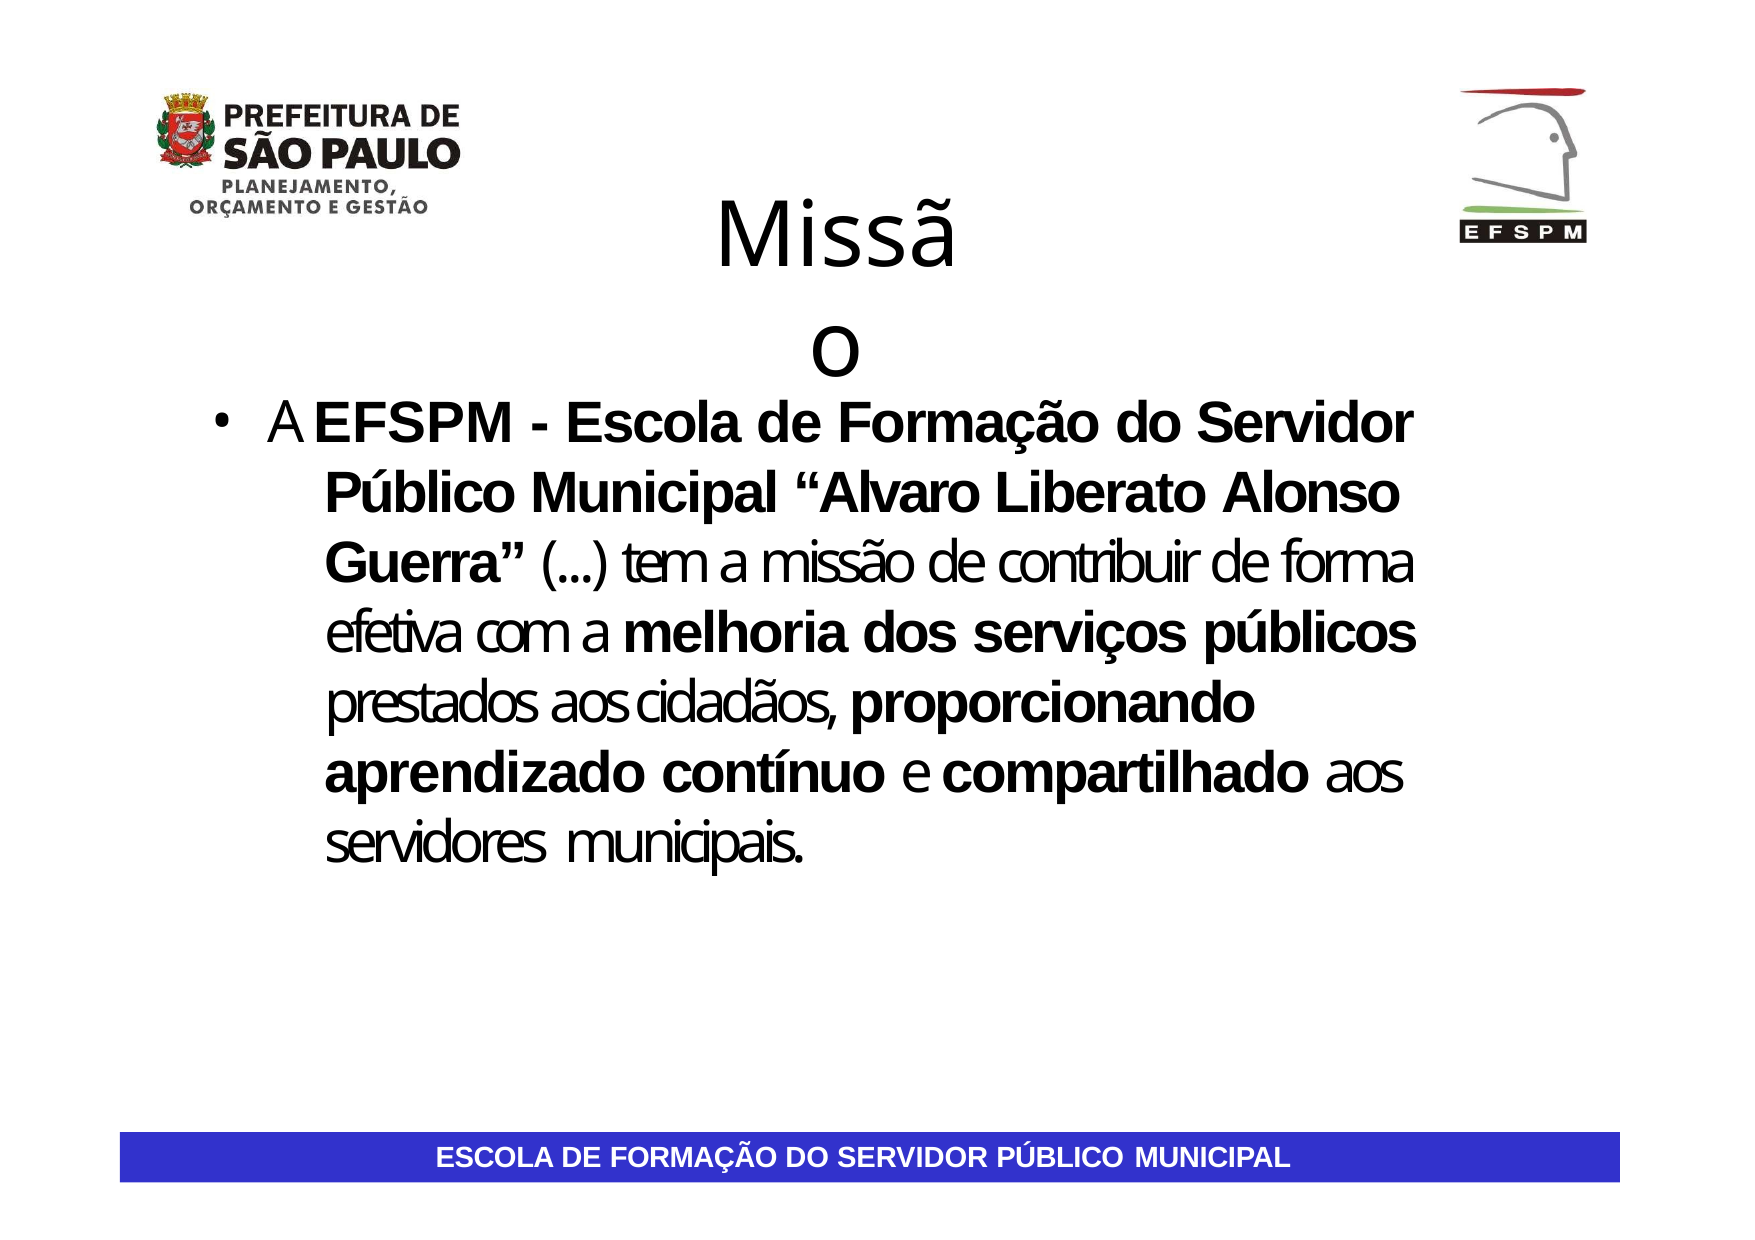

# Missão
A EFSPM - Escola de Formação do Servidor Público Municipal “Alvaro Liberato Alonso Guerra” (...) tem a missão de contribuir de forma efetiva com a melhoria dos serviços públicos prestados aos cidadãos, proporcionando aprendizado contínuo e compartilhado aos servidores municipais.
ESCOLA DE FORMAÇÃO DO SERVIDOR PÚBLICO MUNICIPAL